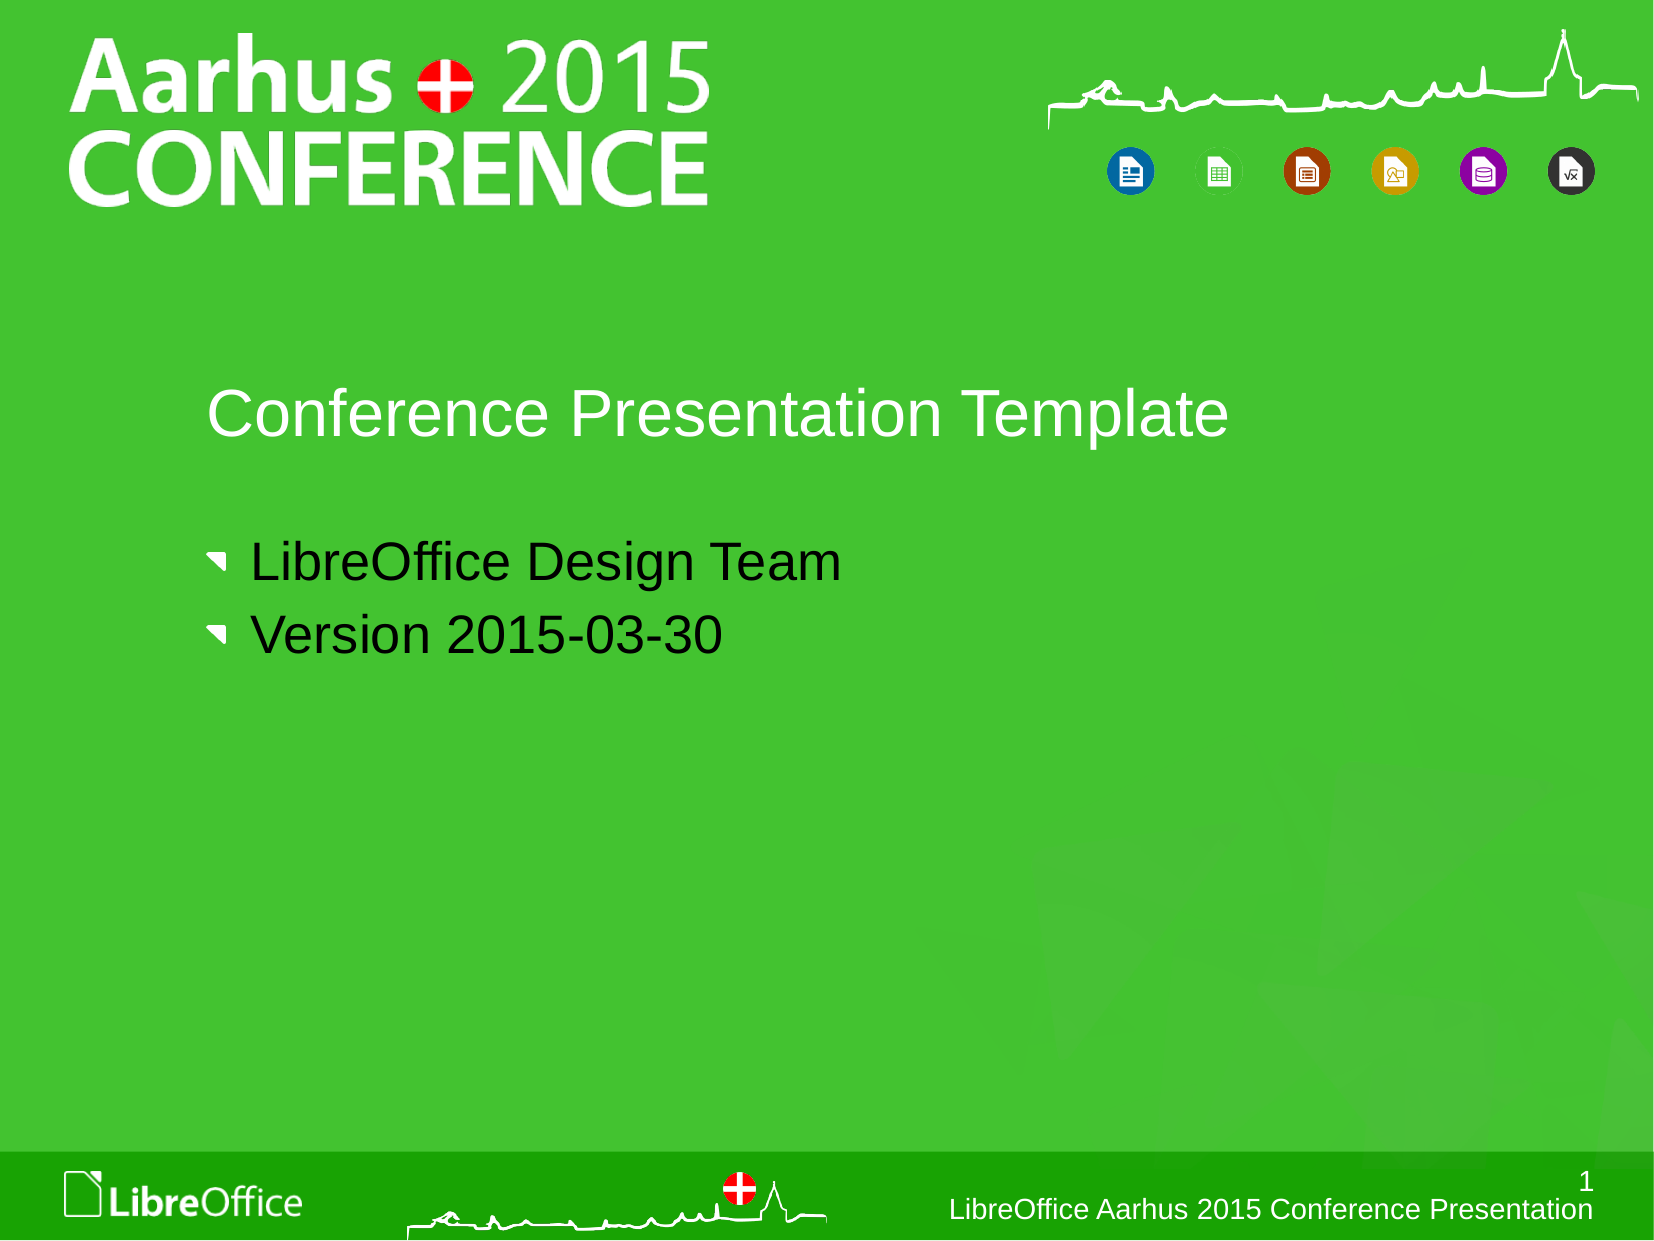

# Conference Presentation Template
LibreOffice Design Team
Version 2015-03-30
1
LibreOffice Aarhus 2015 Conference Presentation